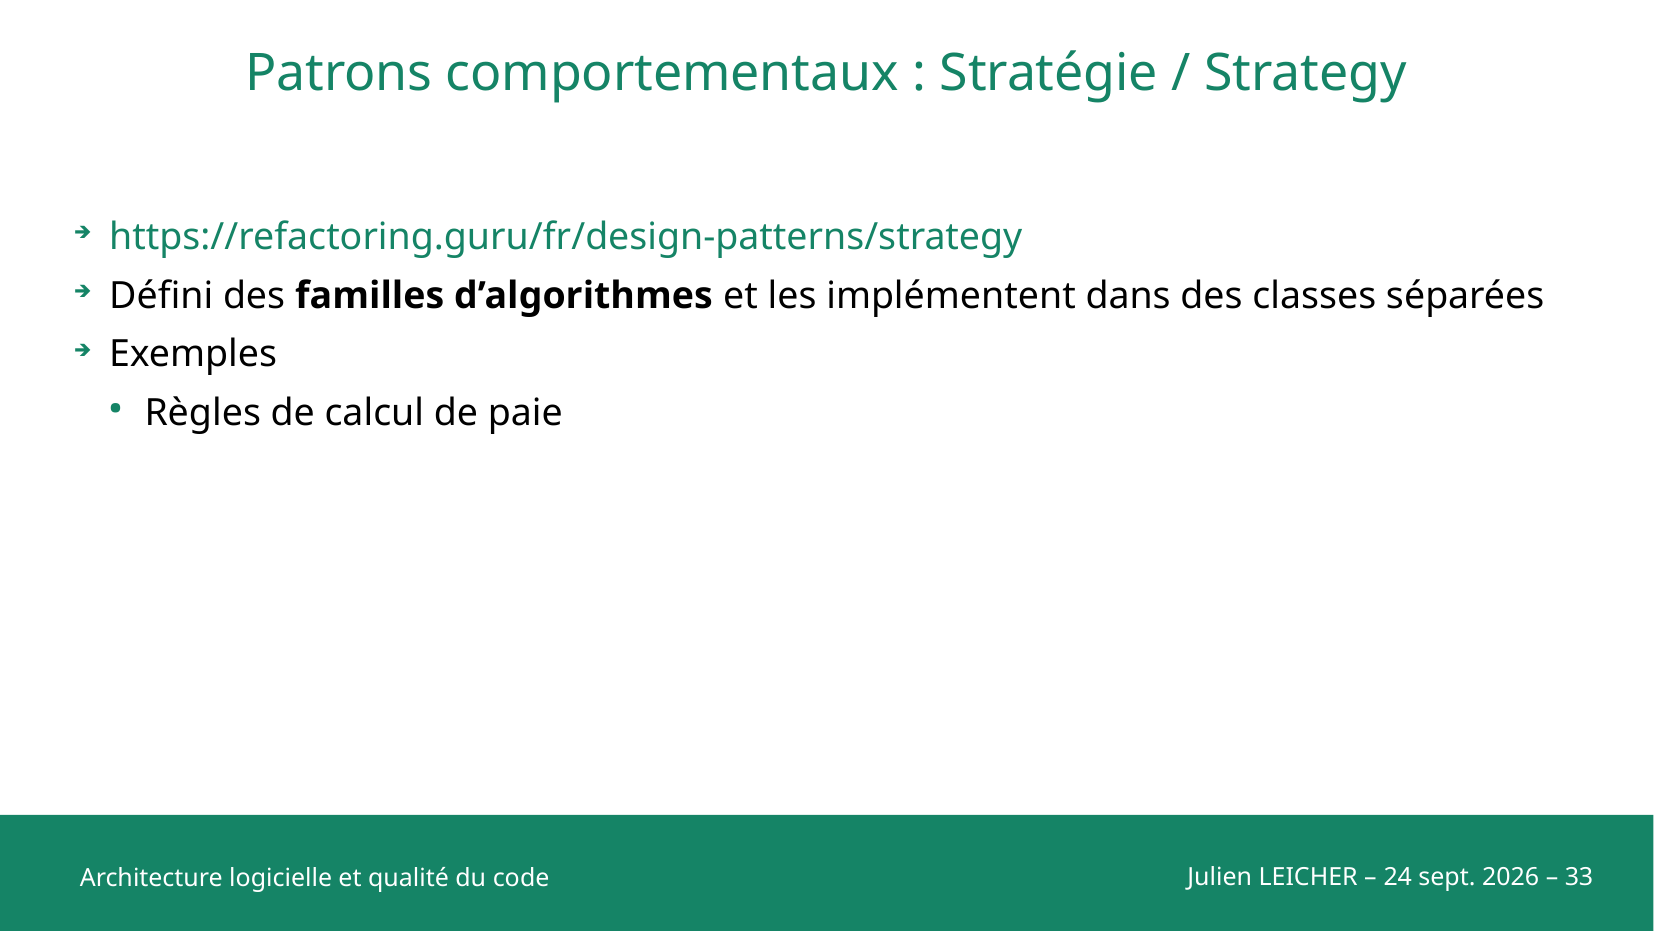

Patrons comportementaux : Stratégie / Strategy
https://refactoring.guru/fr/design-patterns/strategy
Défini des familles d’algorithmes et les implémentent dans des classes séparées
Exemples
Règles de calcul de paie
Julien LEICHER – –
Architecture logicielle et qualité du code